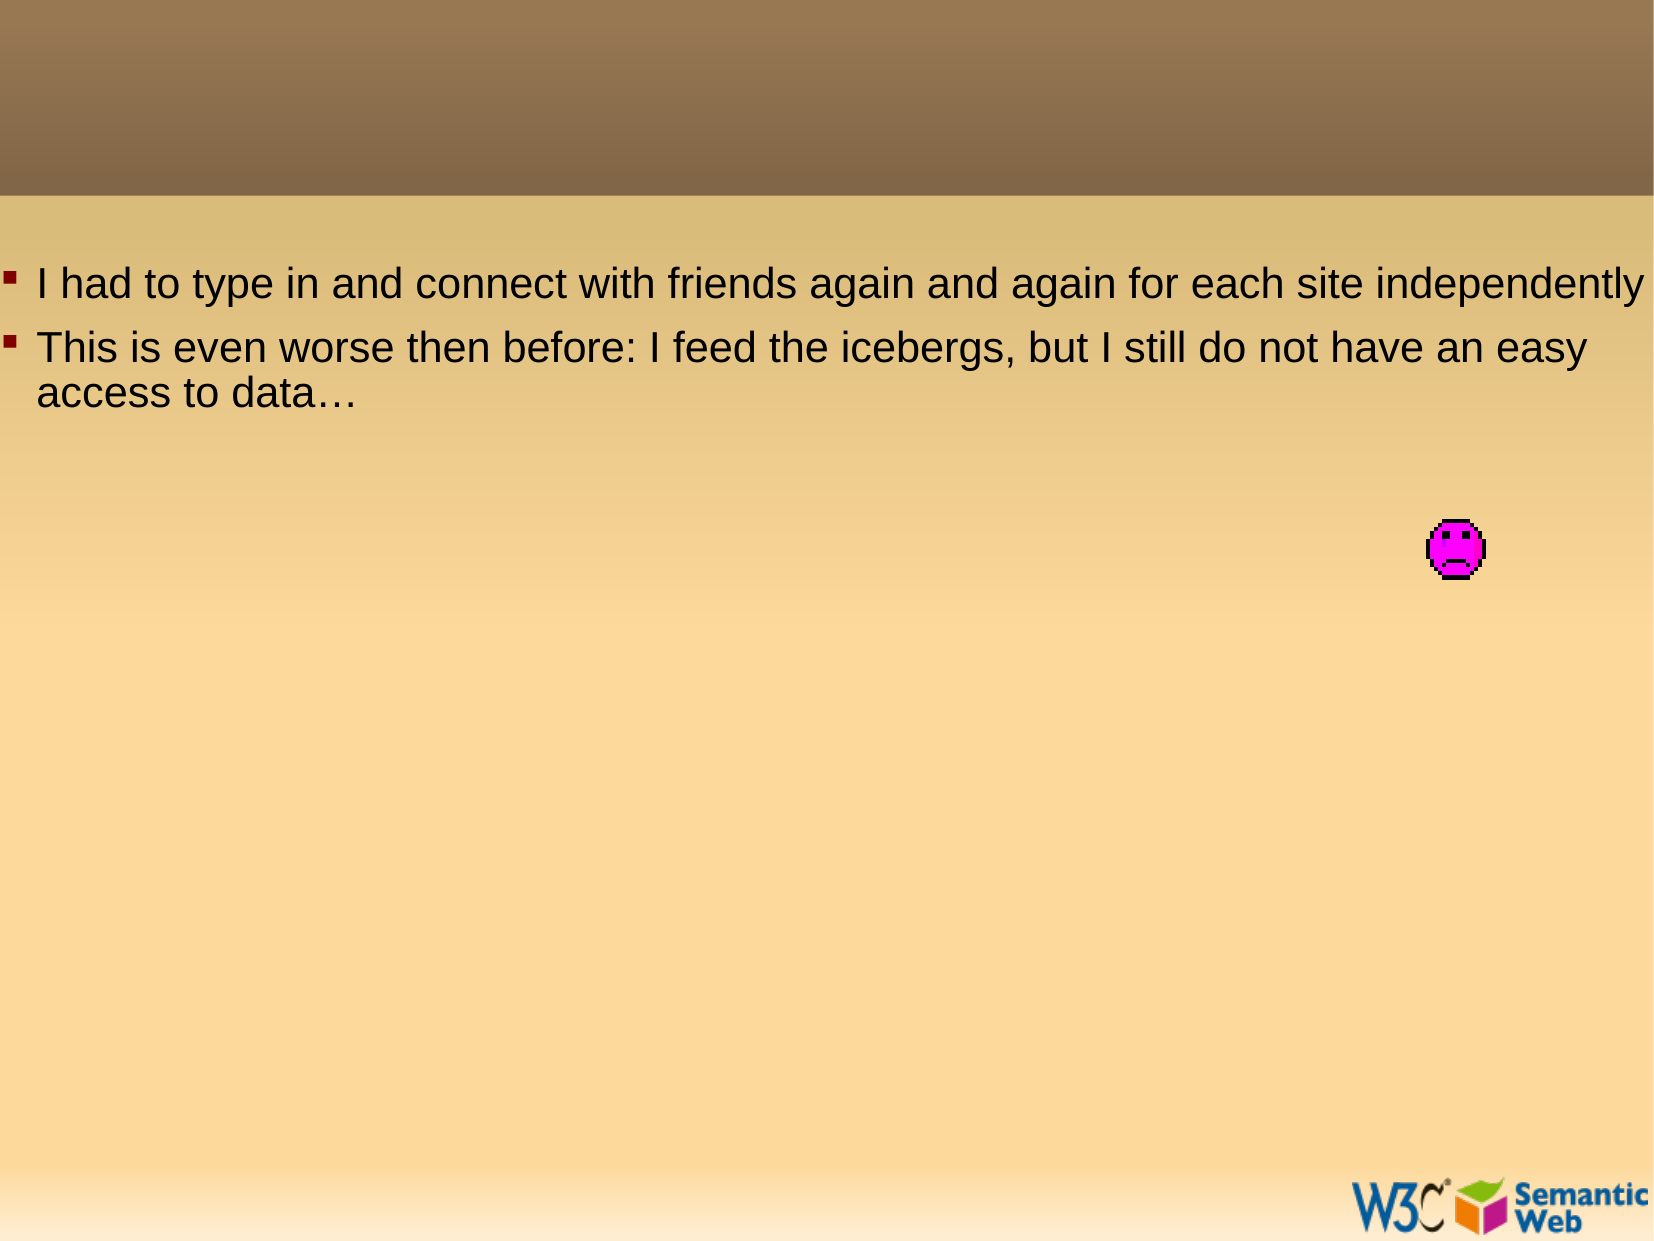

# I had to type in and connect with friends again and again for each site independently
This is even worse then before: I feed the icebergs, but I still do not have an easy access to data…